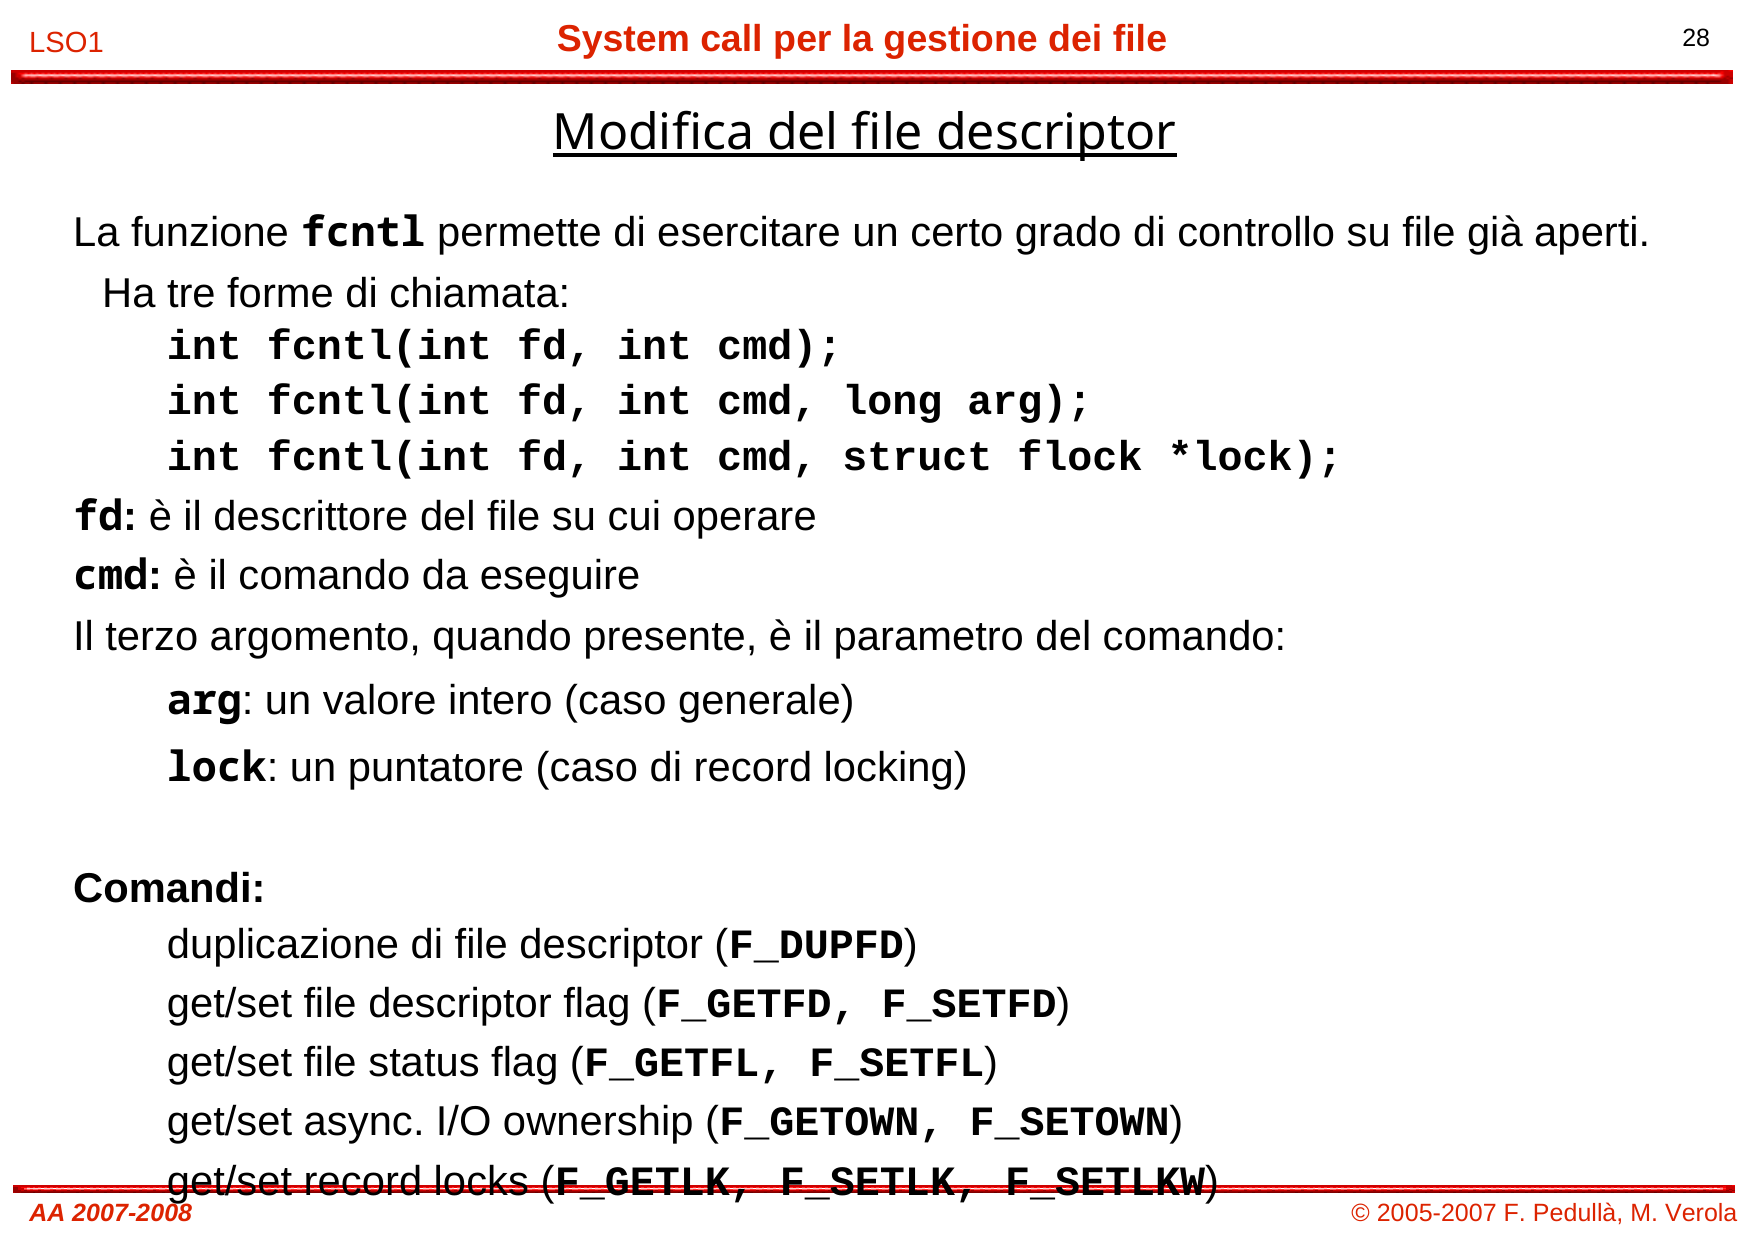

Modifica del file descriptor
# La funzione fcntl permette di esercitare un certo grado di controllo su file già aperti. Ha tre forme di chiamata:
int fcntl(int fd, int cmd);
int fcntl(int fd, int cmd, long arg);
int fcntl(int fd, int cmd, struct flock *lock);
fd: è il descrittore del file su cui operare
cmd: è il comando da eseguire
Il terzo argomento, quando presente, è il parametro del comando:
arg: un valore intero (caso generale)
lock: un puntatore (caso di record locking)
Comandi:
duplicazione di file descriptor (F_DUPFD)
get/set file descriptor flag (F_GETFD, F_SETFD)
get/set file status flag (F_GETFL, F_SETFL)
get/set async. I/O ownership (F_GETOWN, F_SETOWN)
get/set record locks (F_GETLK, F_SETLK, F_SETLKW)